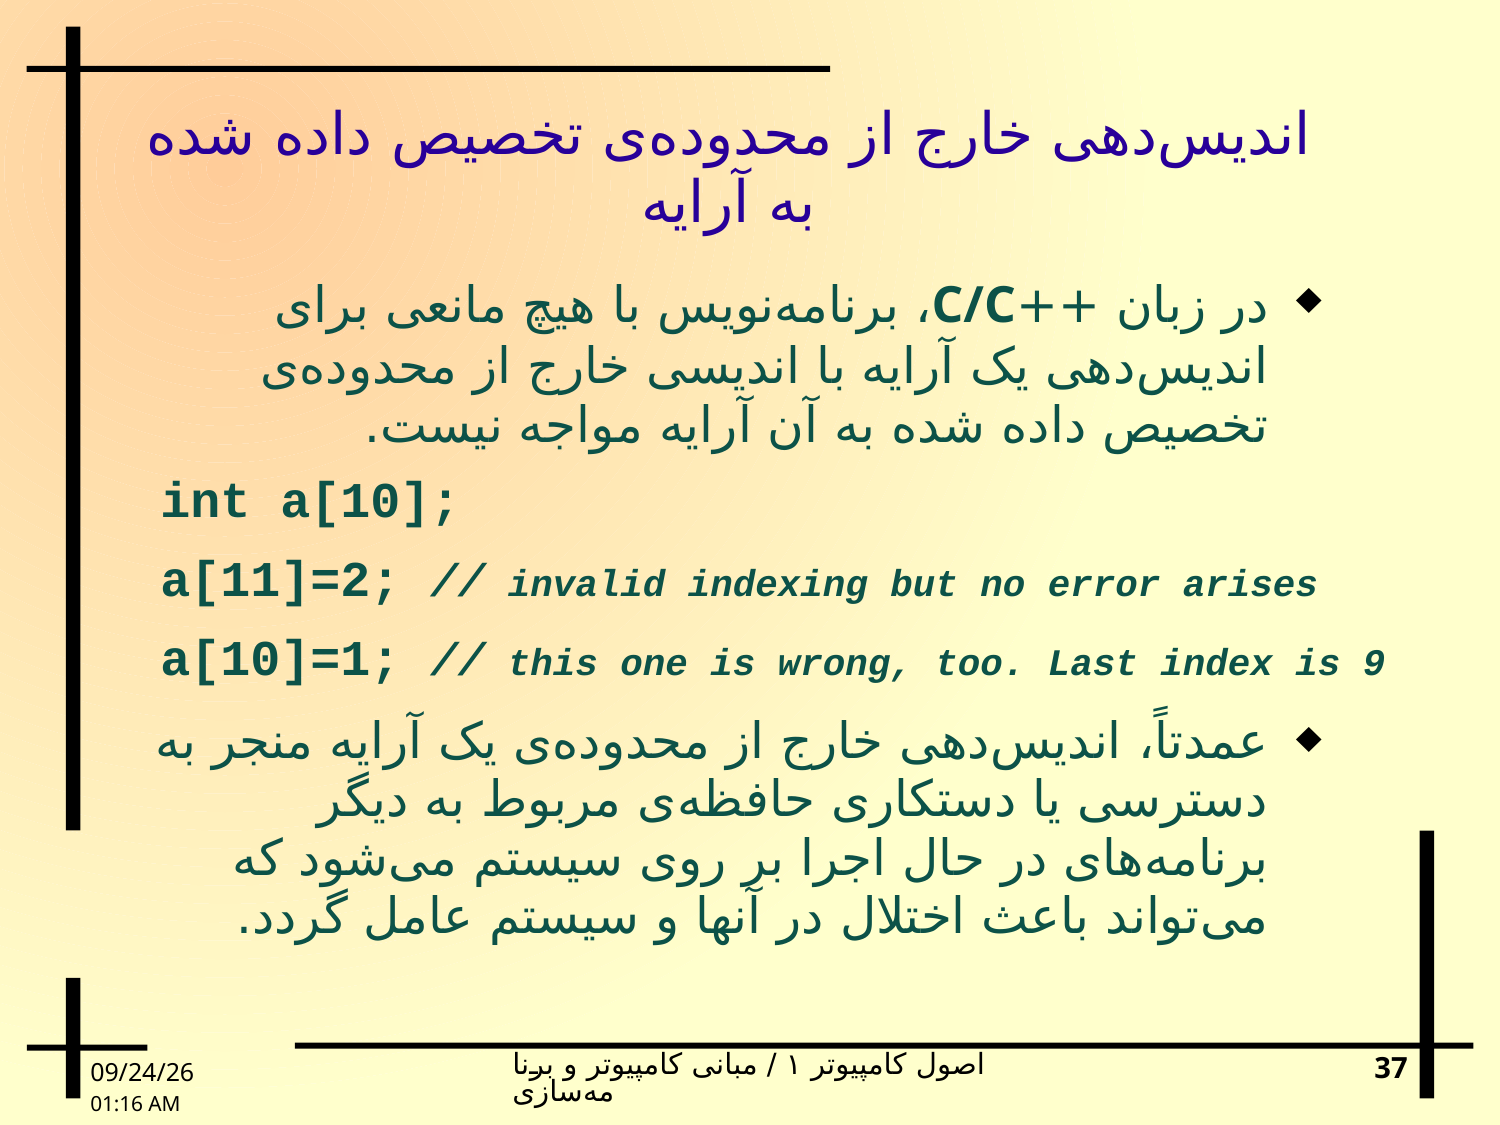

اندیس‌دهی خارج از محدوده‌ی تخصیص داده شده به آرایه
# در زبان ++C/C، برنامه‌نویس با هیچ مانعی برای اندیس‌دهی یک آرایه با اندیسی خارج از محدوده‌ی تخصیص داده شده به آن آرایه مواجه نیست.
int a[10];
a[11]=2; // invalid indexing but no error arises
a[10]=1; // this one is wrong, too. Last index is 9
عمدتاً، اندیس‌دهی خارج از محدوده‌ی یک آرایه منجر به دسترسی یا دستکاری حافظه‌ی مربوط به دیگر برنامه‌های در حال اجرا بر روی سیستم می‌شود که می‌تواند باعث اختلال در آنها و سیستم عامل گردد.
اصول کامپیوتر ۱ / مبانی کامپیوتر و برنامه‌سازی
37